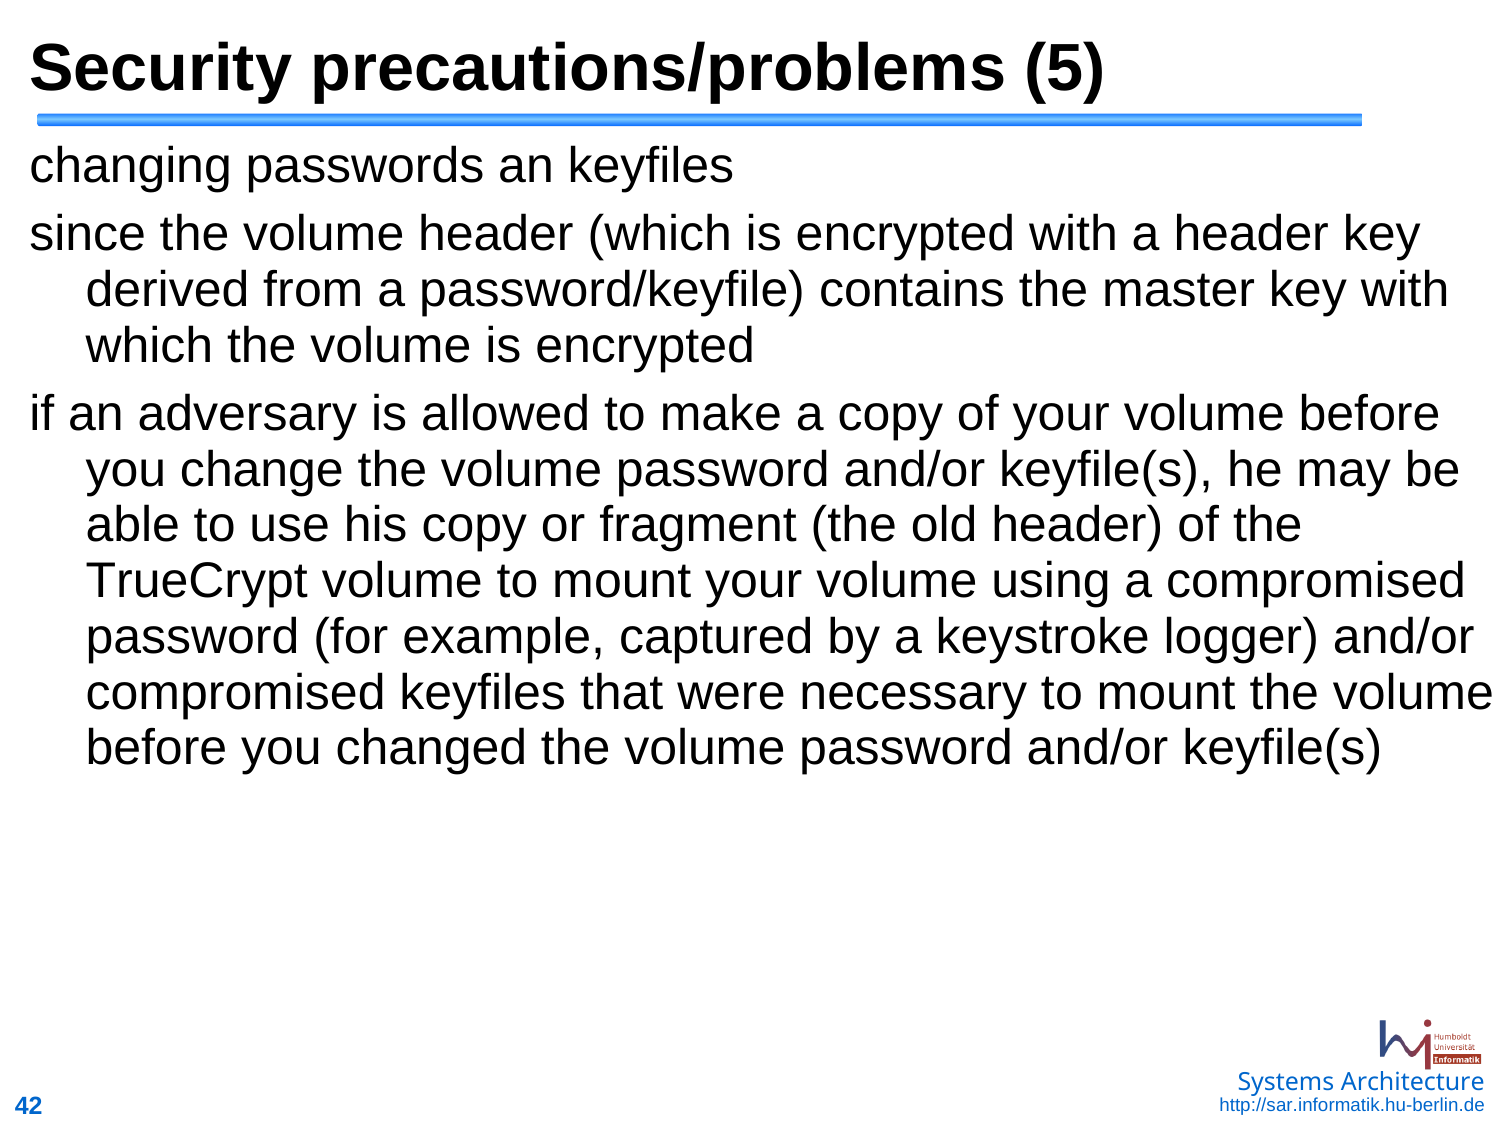

# Security precautions/problems (5)
changing passwords an keyfiles
since the volume header (which is encrypted with a header key derived from a password/keyfile) contains the master key with which the volume is encrypted
if an adversary is allowed to make a copy of your volume before you change the volume password and/or keyfile(s), he may be able to use his copy or fragment (the old header) of the TrueCrypt volume to mount your volume using a compromised password (for example, captured by a keystroke logger) and/or compromised keyfiles that were necessary to mount the volume before you changed the volume password and/or keyfile(s)